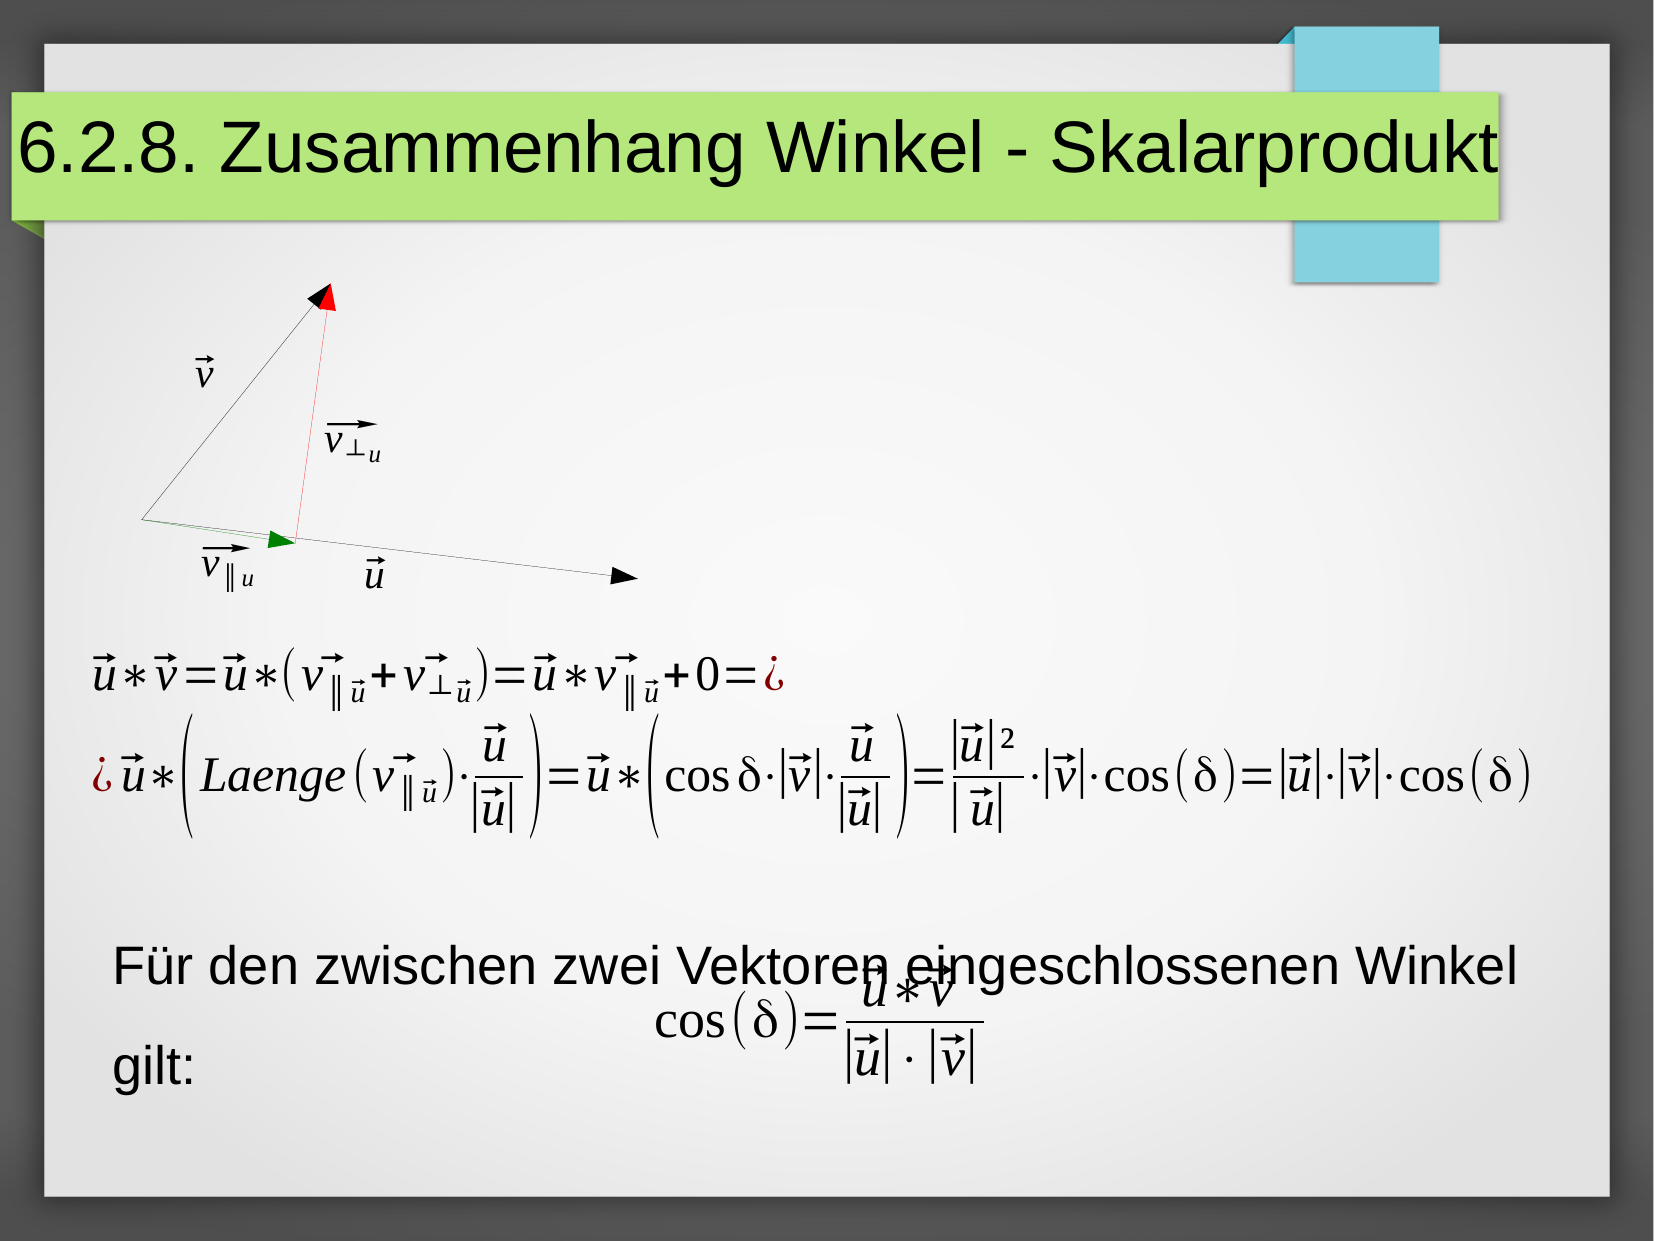

# 6.2.8. Zusammenhang Winkel - Skalarprodukt
Für den zwischen zwei Vektoren eingeschlossenen Winkel gilt: